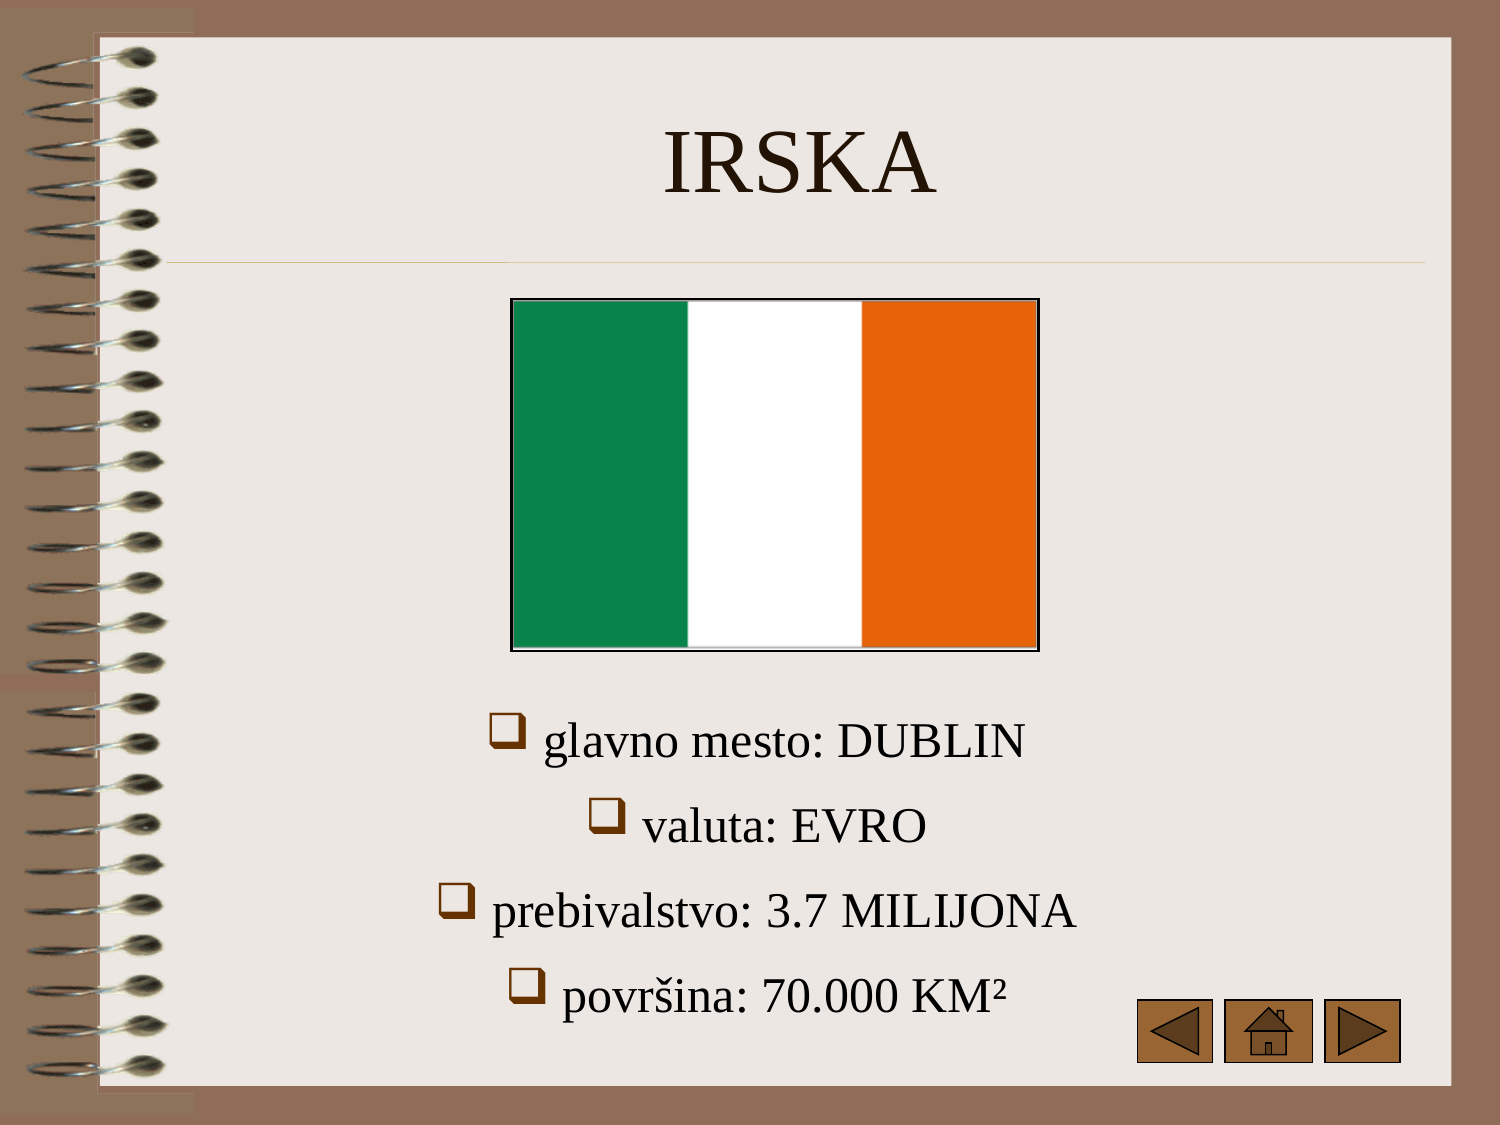

# IRSKA
 glavno mesto: DUBLIN
 valuta: EVRO
 prebivalstvo: 3.7 MILIJONA
 površina: 70.000 KM²